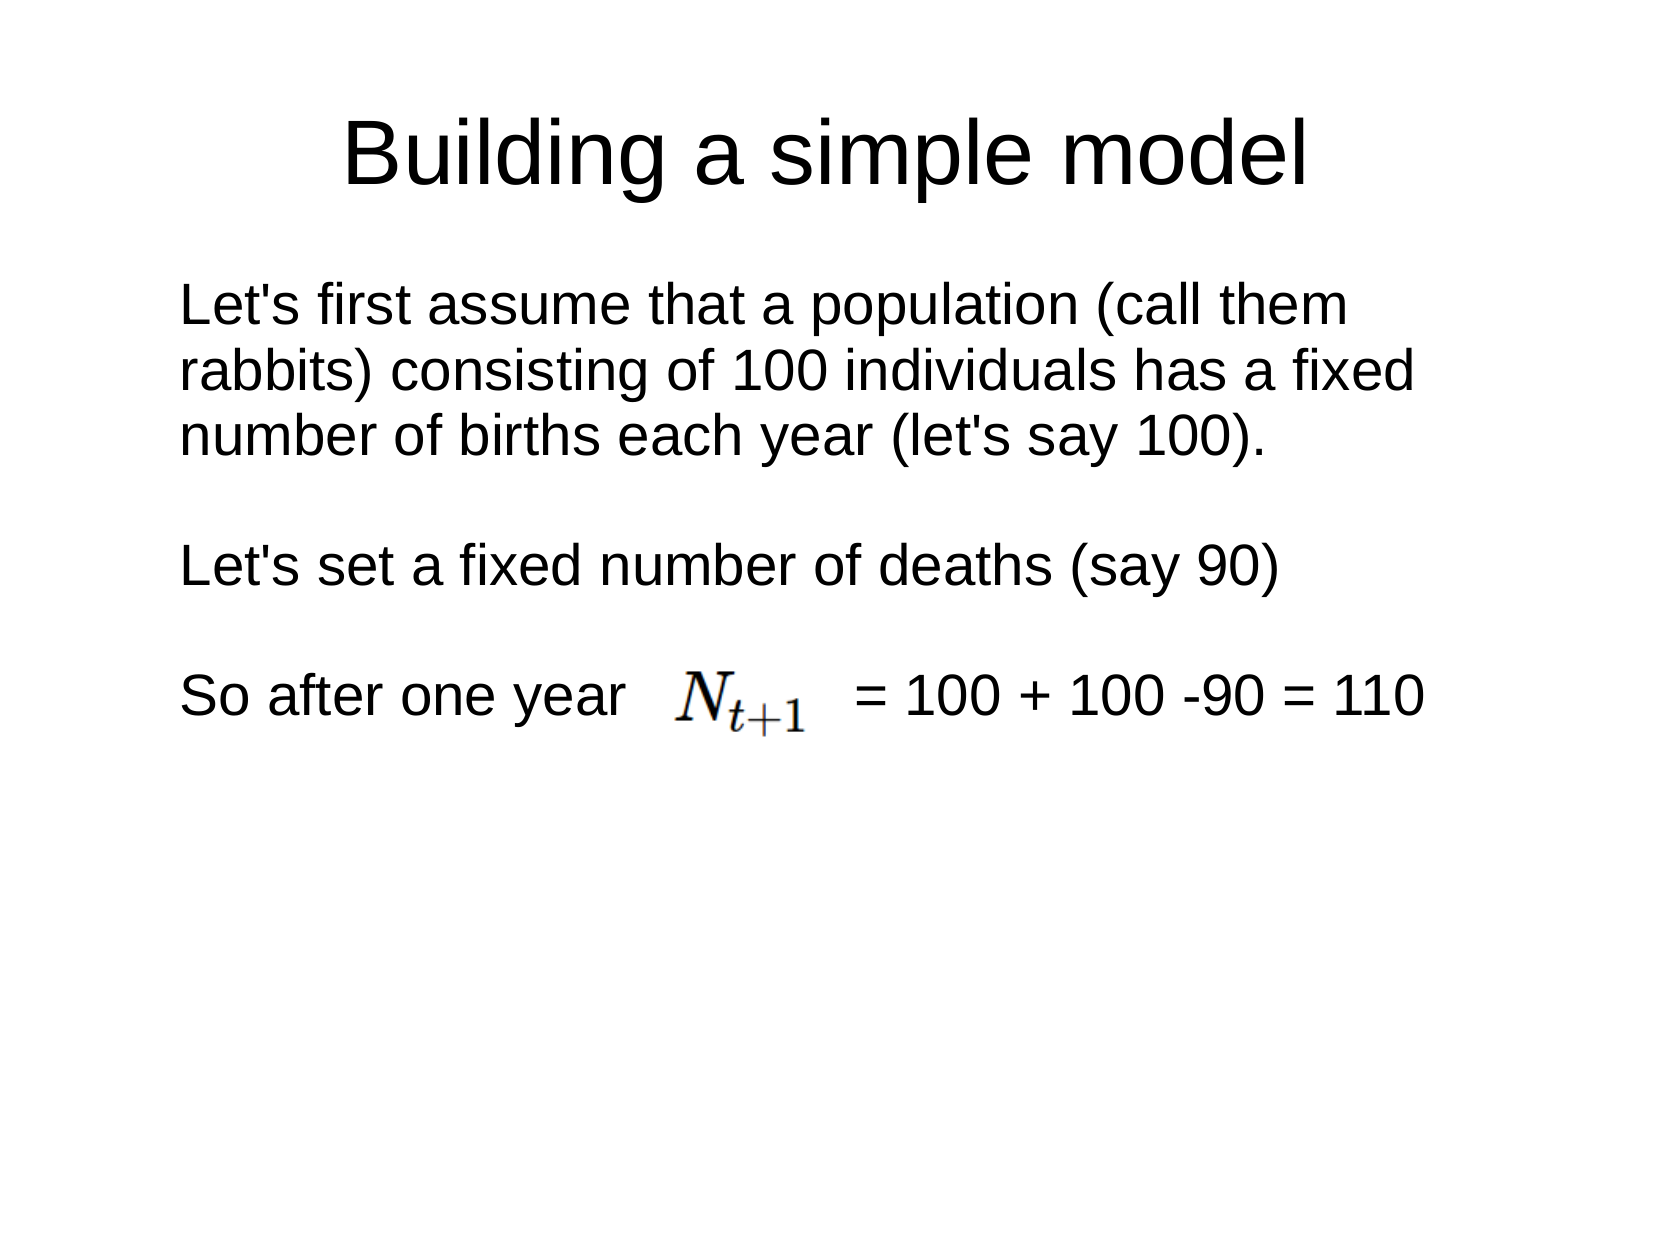

# Building a simple model
.
Let's first assume that a population (call them rabbits) consisting of 100 individuals has a fixed number of births each year (let's say 100).
Let's set a fixed number of deaths (say 90)
So after one year = 100 + 100 -90 = 110